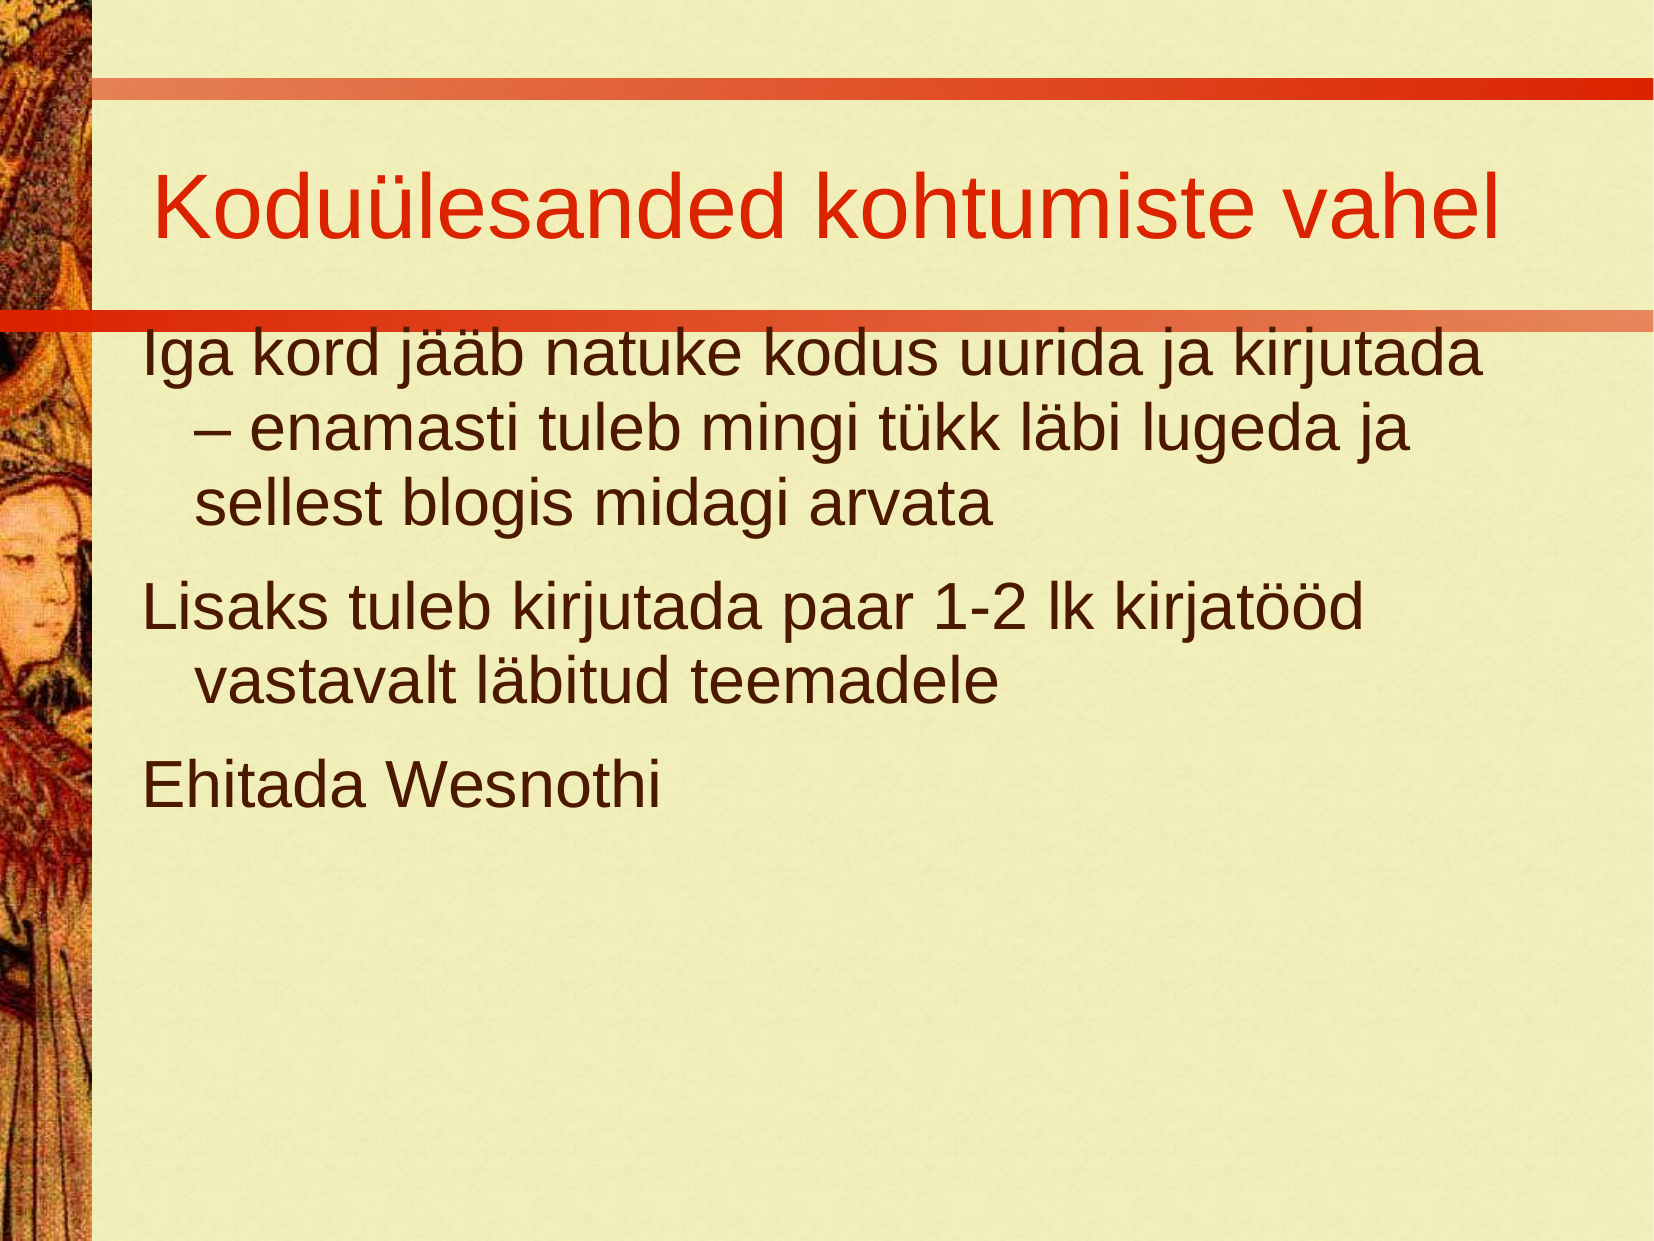

# Koduülesanded kohtumiste vahel
Iga kord jääb natuke kodus uurida ja kirjutada – enamasti tuleb mingi tükk läbi lugeda ja sellest blogis midagi arvata
Lisaks tuleb kirjutada paar 1-2 lk kirjatööd vastavalt läbitud teemadele
Ehitada Wesnothi